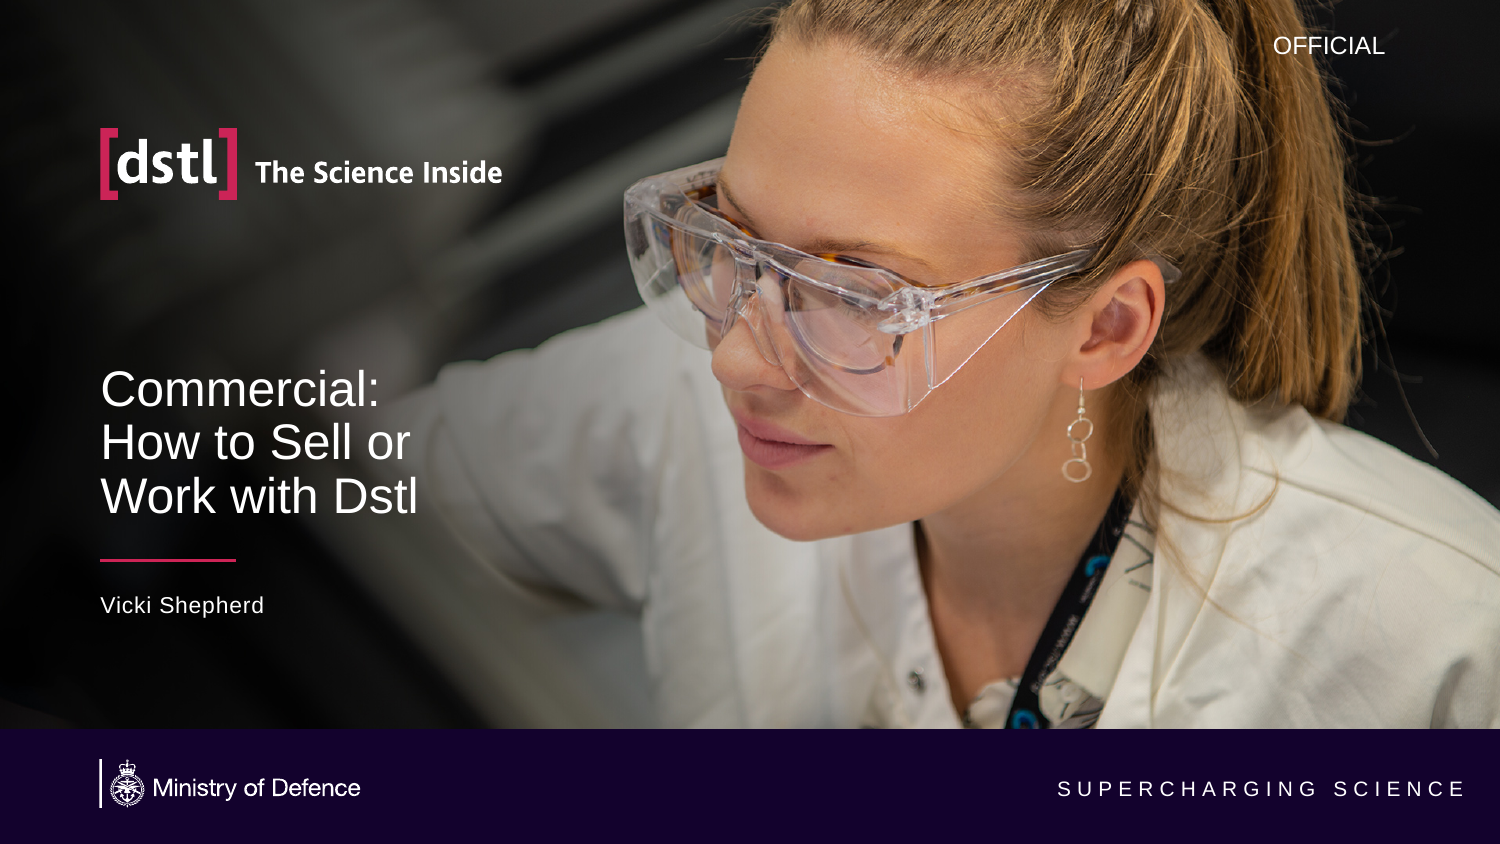

OFFICIAL
How to sell to or work with Dstl
Commercial:
How to Sell or
Work with Dstl
# Supercharging Science
22nd July 2021
Vicki Shepherd
OFFICIAL SENSITIVE COMMERCIAL
SUPERCHARGING SCIENCE